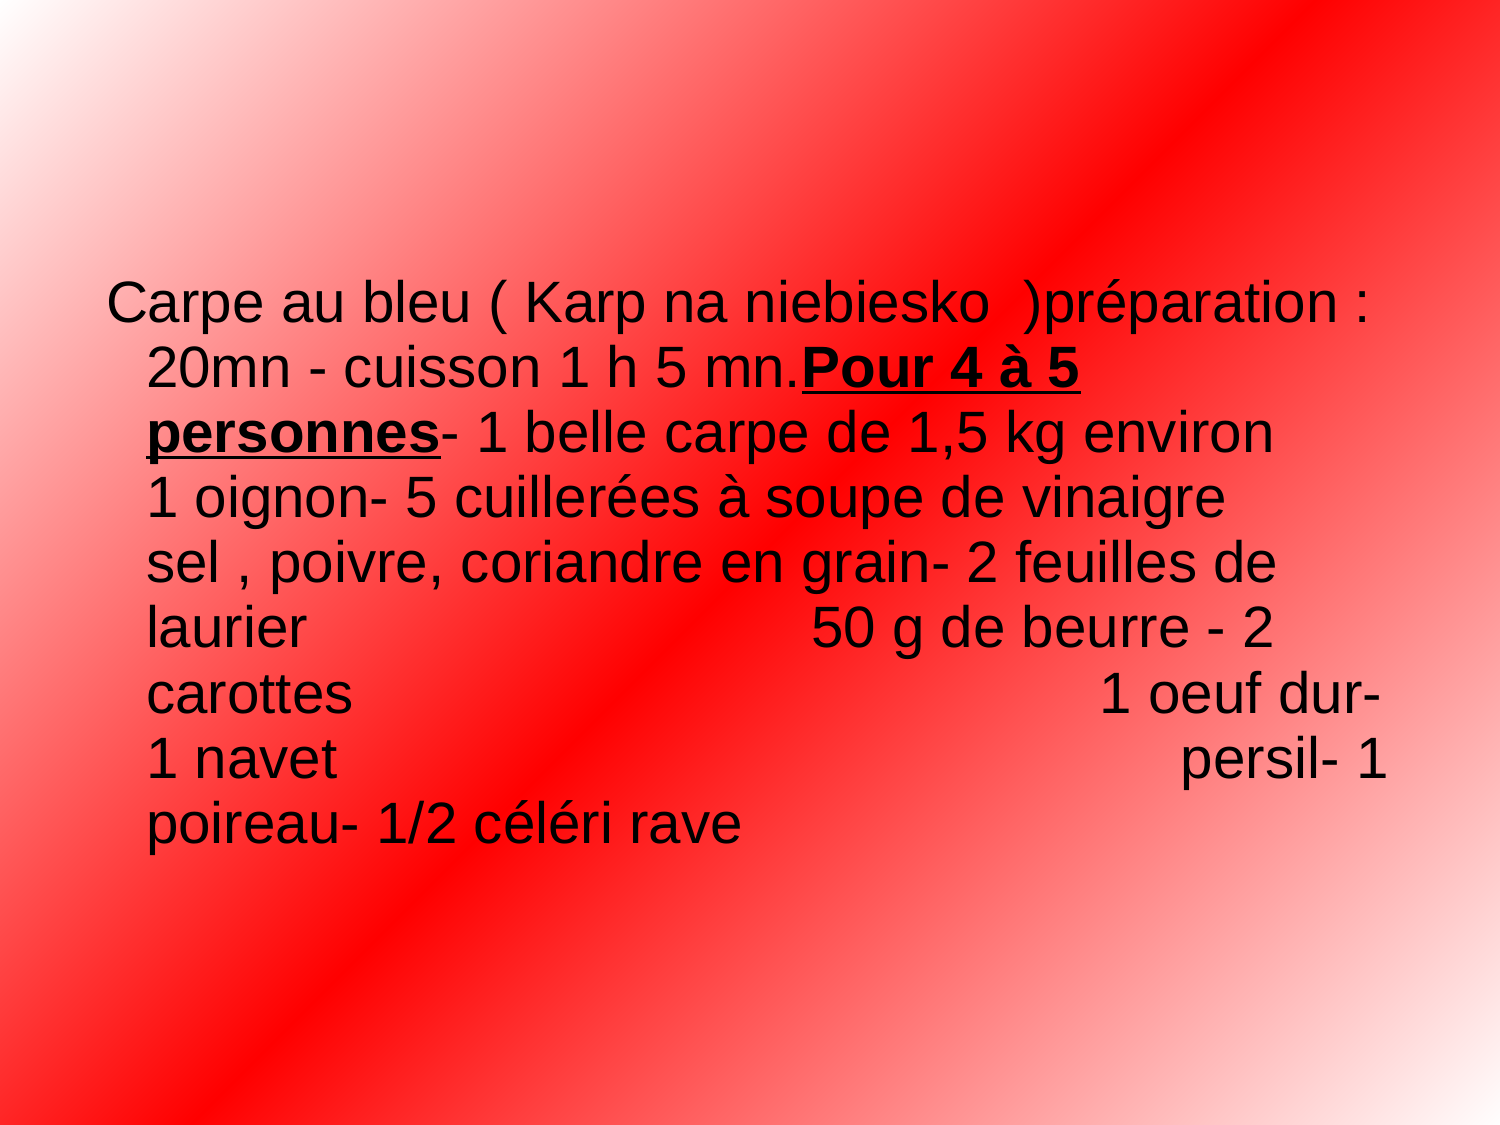

#
 Carpe au bleu ( Karp na niebiesko  )préparation : 20mn - cuisson 1 h 5 mn.Pour 4 à 5 personnes- 1 belle carpe de 1,5 kg environ         1 oignon- 5 cuillerées à soupe de vinaigre         sel , poivre, coriandre en grain- 2 feuilles de laurier                               50 g de beurre - 2 carottes                                              1 oeuf dur- 1 navet                                                    persil- 1 poireau- 1/2 céléri rave